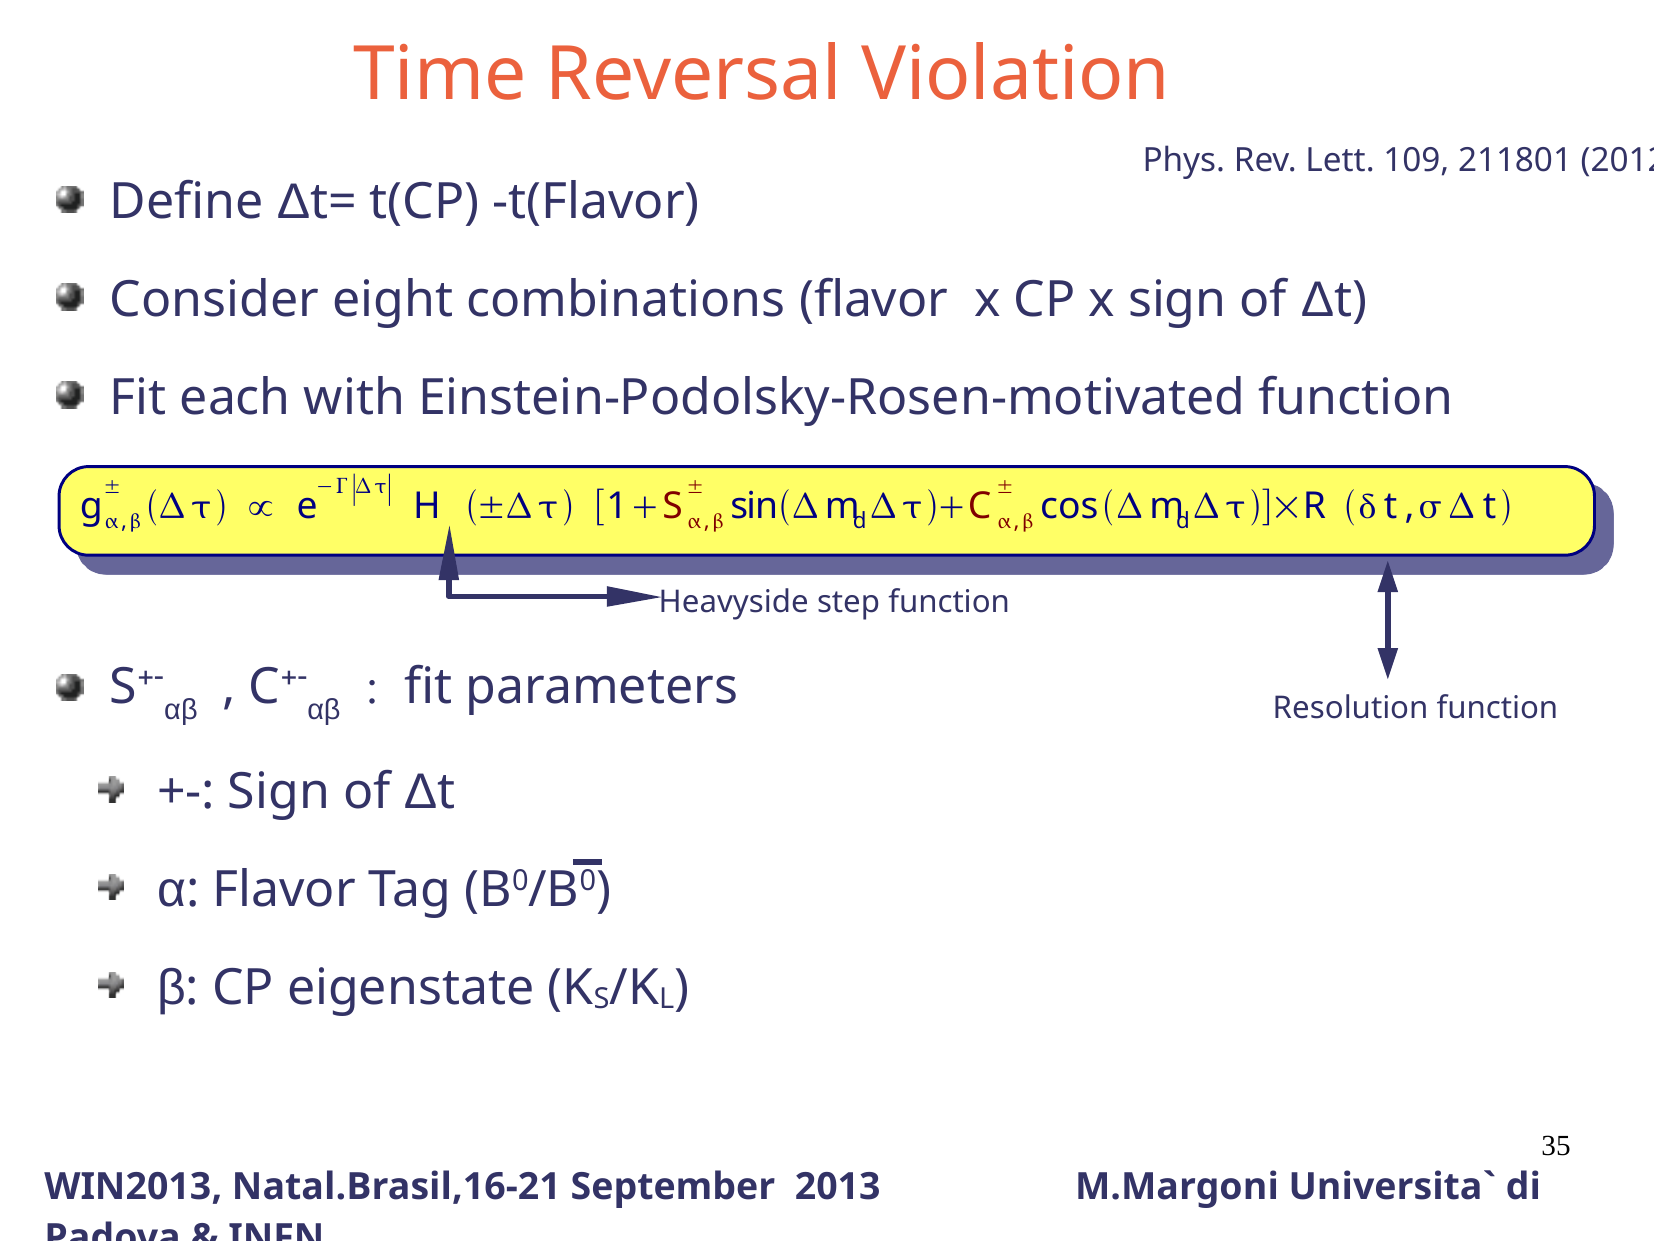

# Time Reversal Violation
Phys. Rev. Lett. 109, 211801 (2012)
Define Δt= t(CP) -t(Flavor)
Consider eight combinations (flavor x CP x sign of Δt)
Fit each with Einstein-Podolsky-Rosen-motivated function
Heavyside step function
S+-αβ , C+-αβ : fit parameters
+-: Sign of Δt
α: Flavor Tag (B0/B0)
β: CP eigenstate (KS/KL)
Resolution function
35
WIN2013, Natal.Brasil,16-21 September 2013 M.Margoni Universita` di Padova & INFN